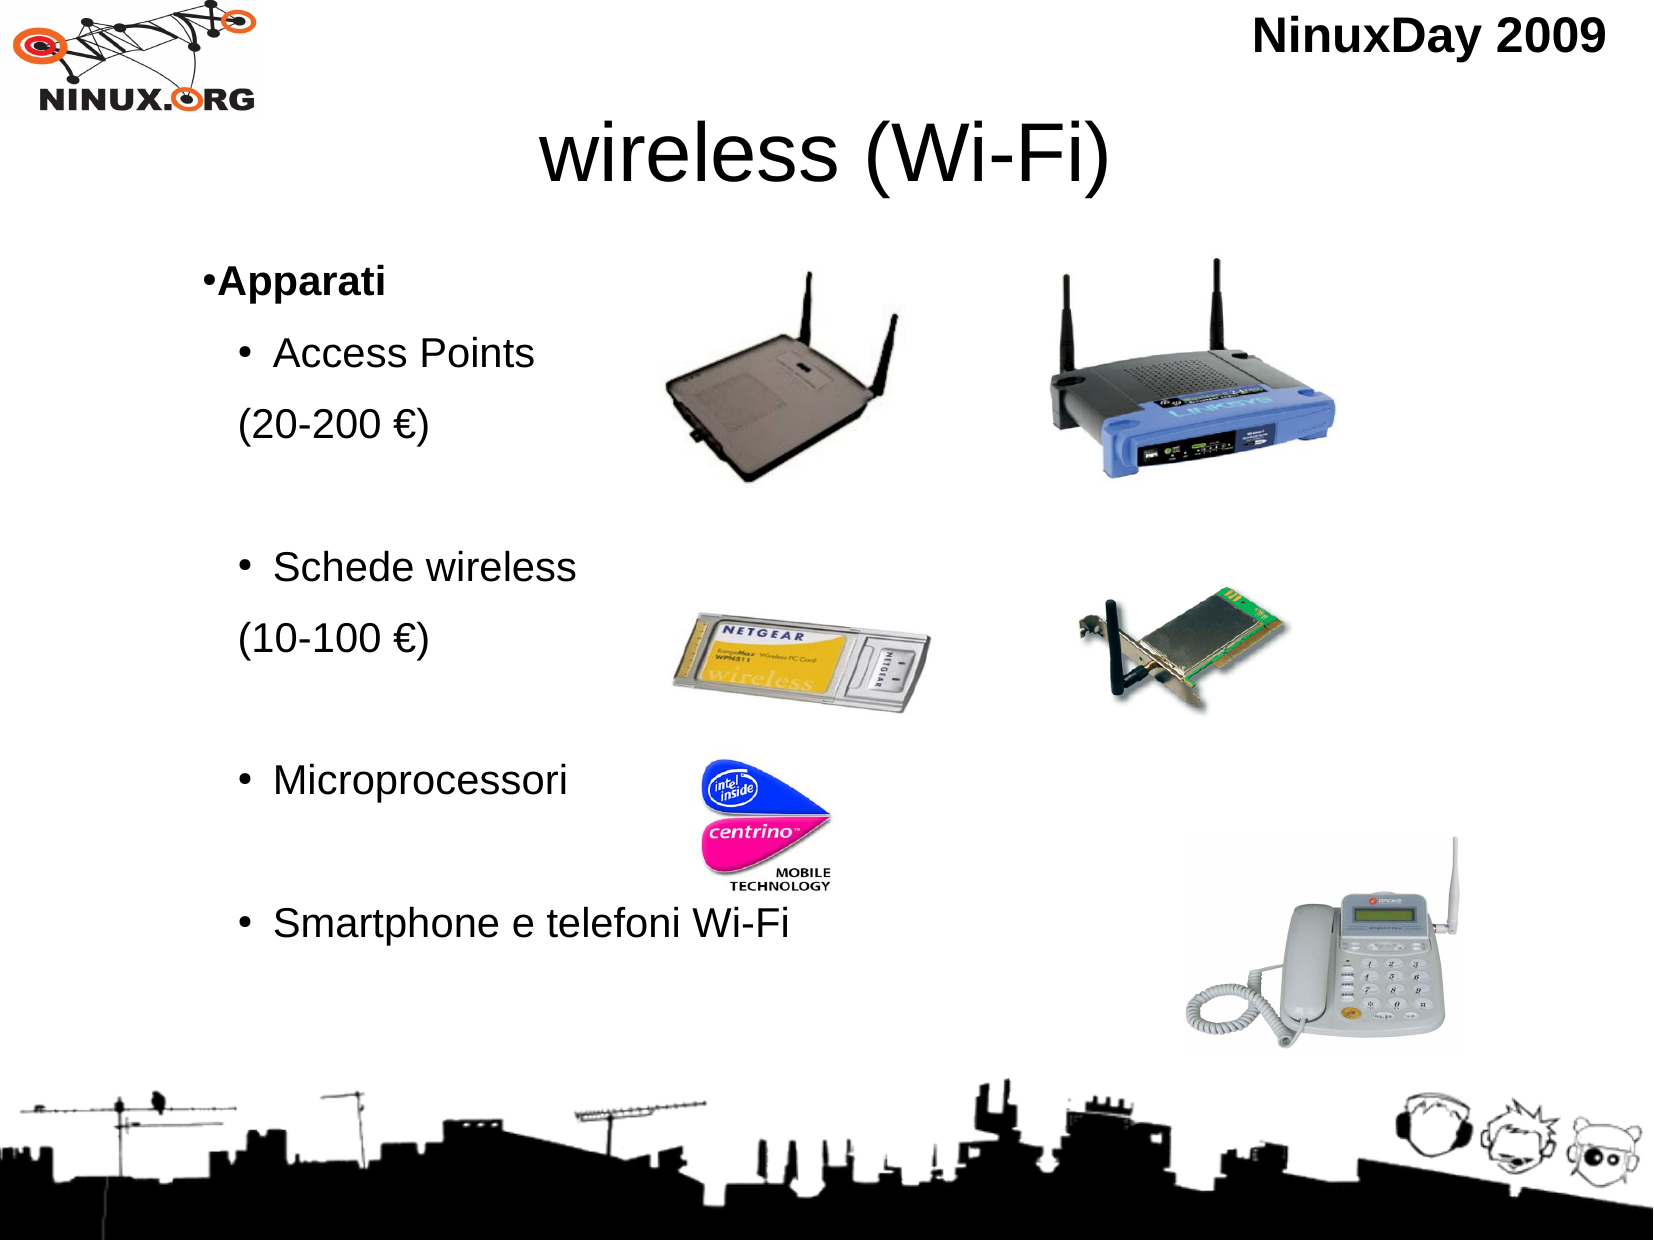

NinuxDay 2009
# wireless (Wi-Fi)
Apparati
Access Points
(20-200 €)
Schede wireless
(10-100 €)
Microprocessori
Smartphone e telefoni Wi-Fi